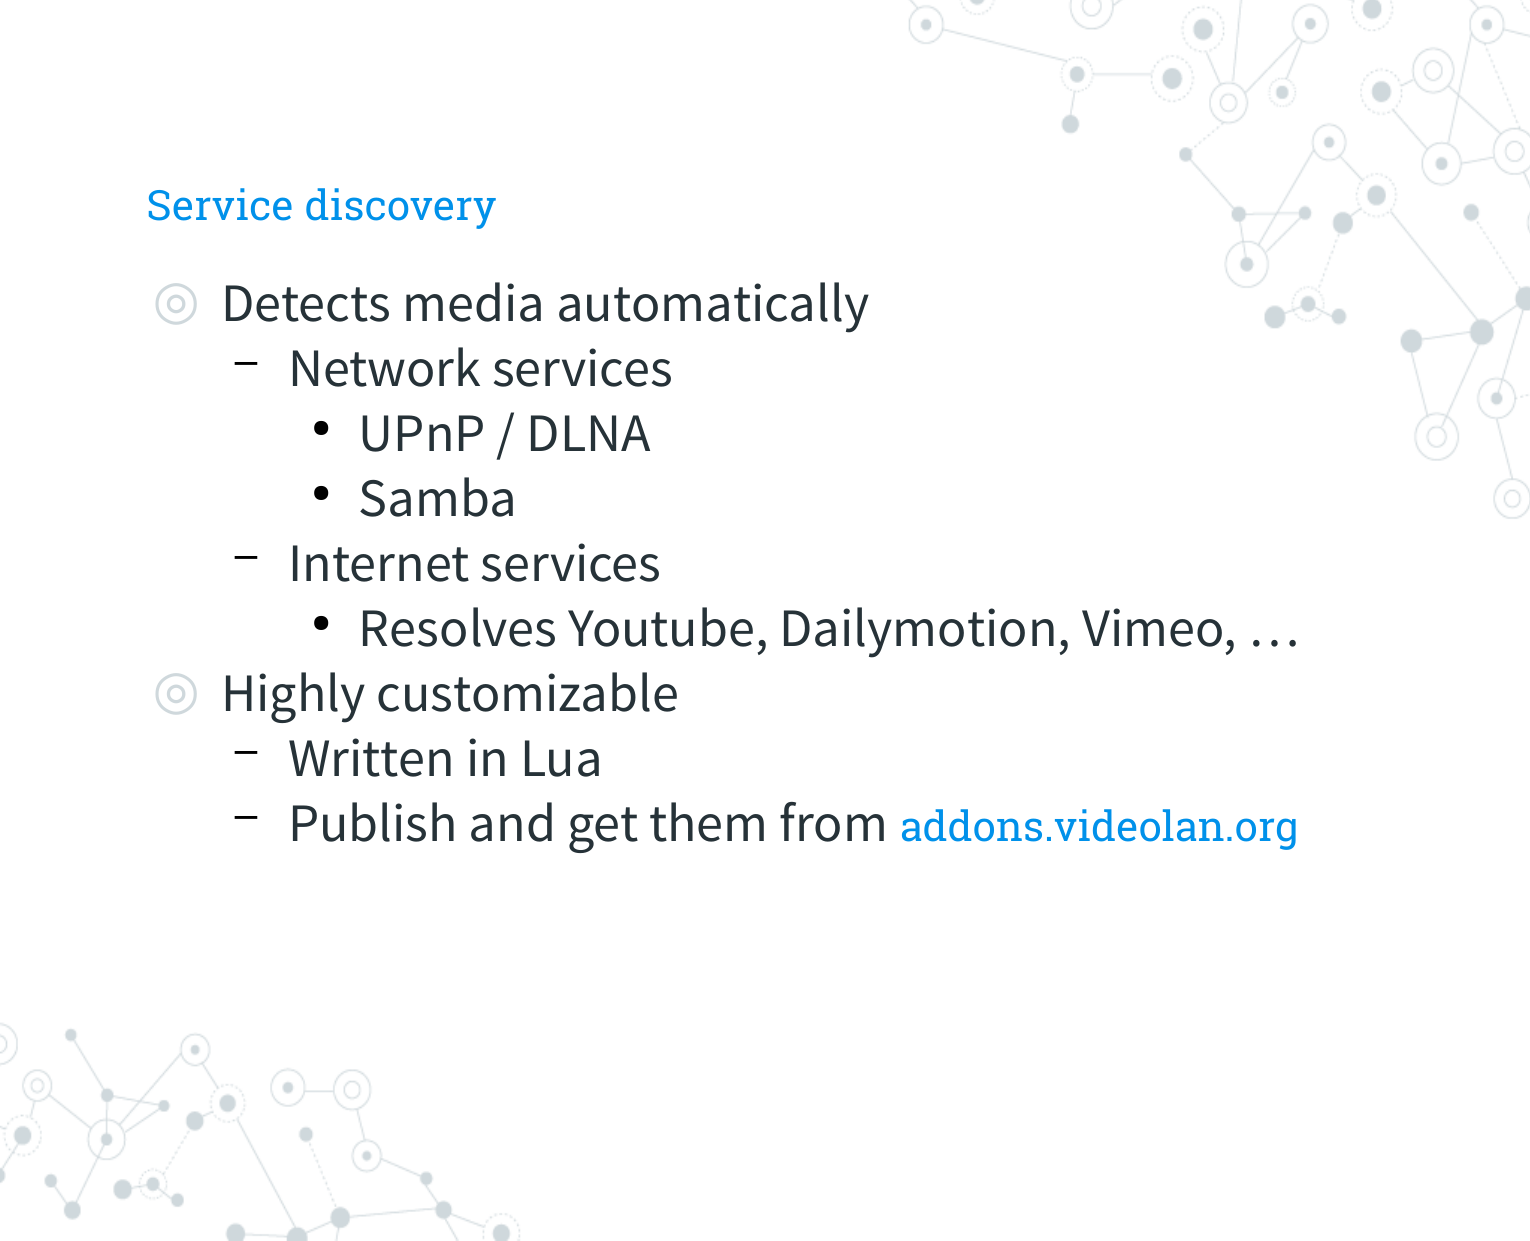

# Service discovery
Detects media automatically
Network services
UPnP / DLNA
Samba
Internet services
Resolves Youtube, Dailymotion, Vimeo, …
Highly customizable
Written in Lua
Publish and get them from addons.videolan.org